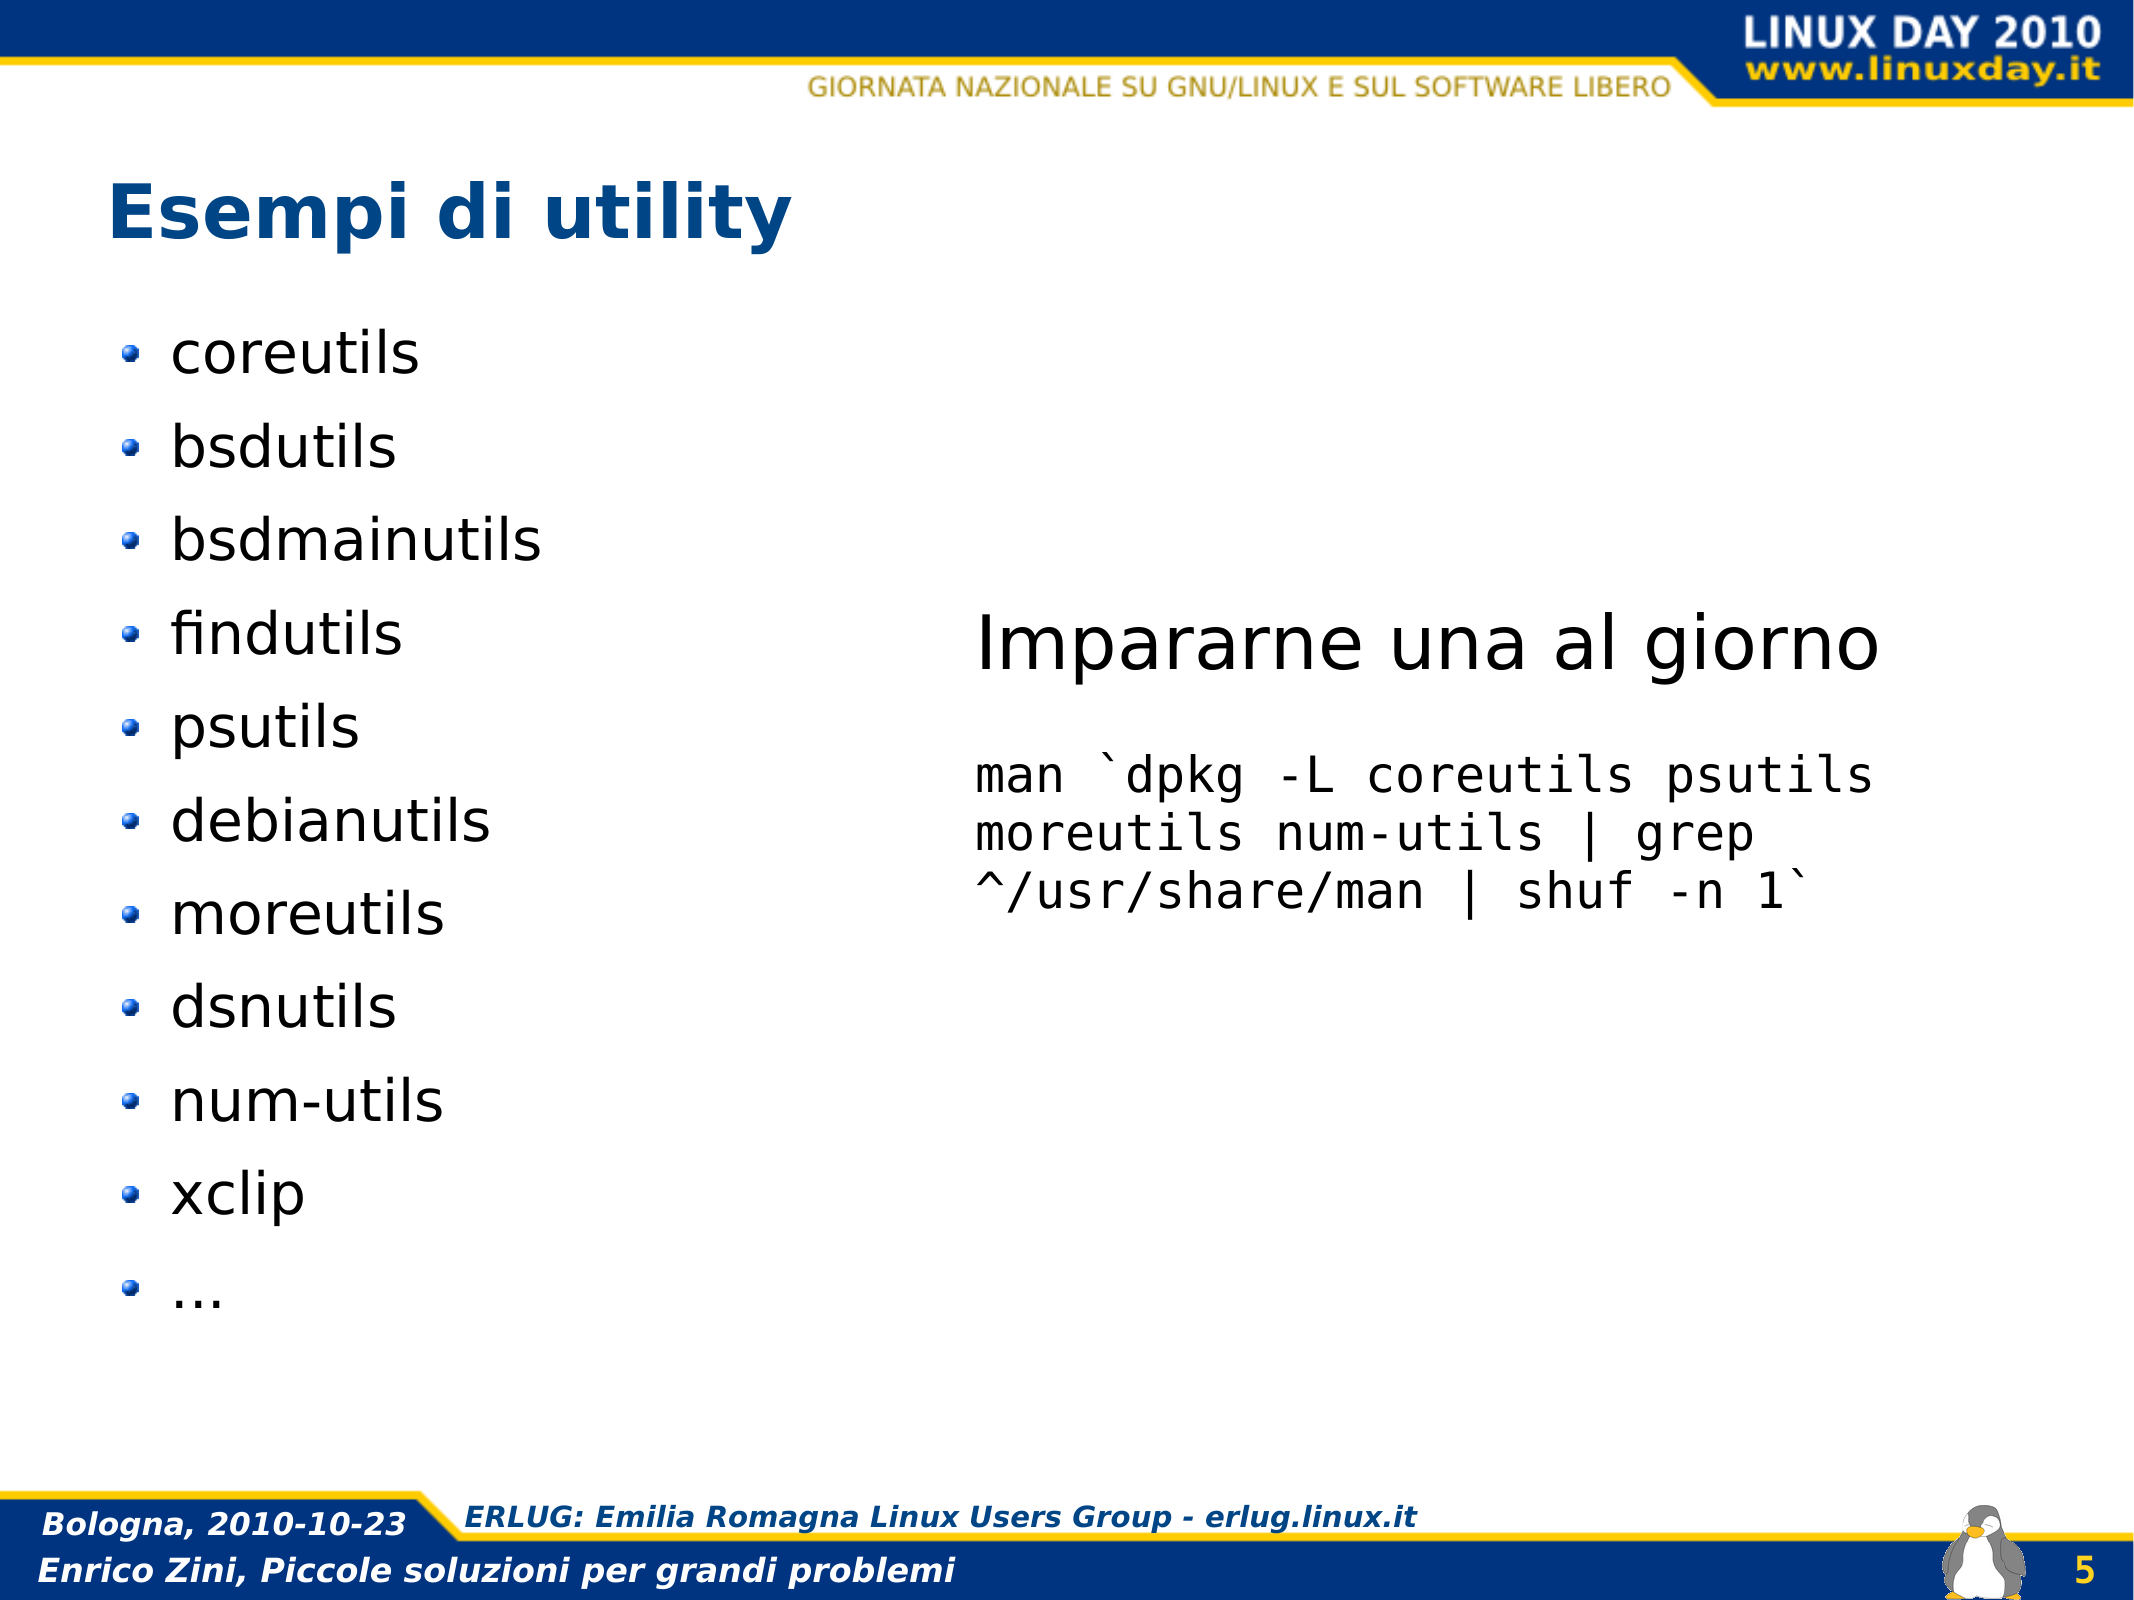

# Esempi di utility
coreutils
bsdutils
bsdmainutils
findutils
psutils
debianutils
moreutils
dsnutils
num-utils
xclip
...
Impararne una al giorno
man `dpkg -L coreutils psutils moreutils num-utils | grep ^/usr/share/man | shuf -n 1`